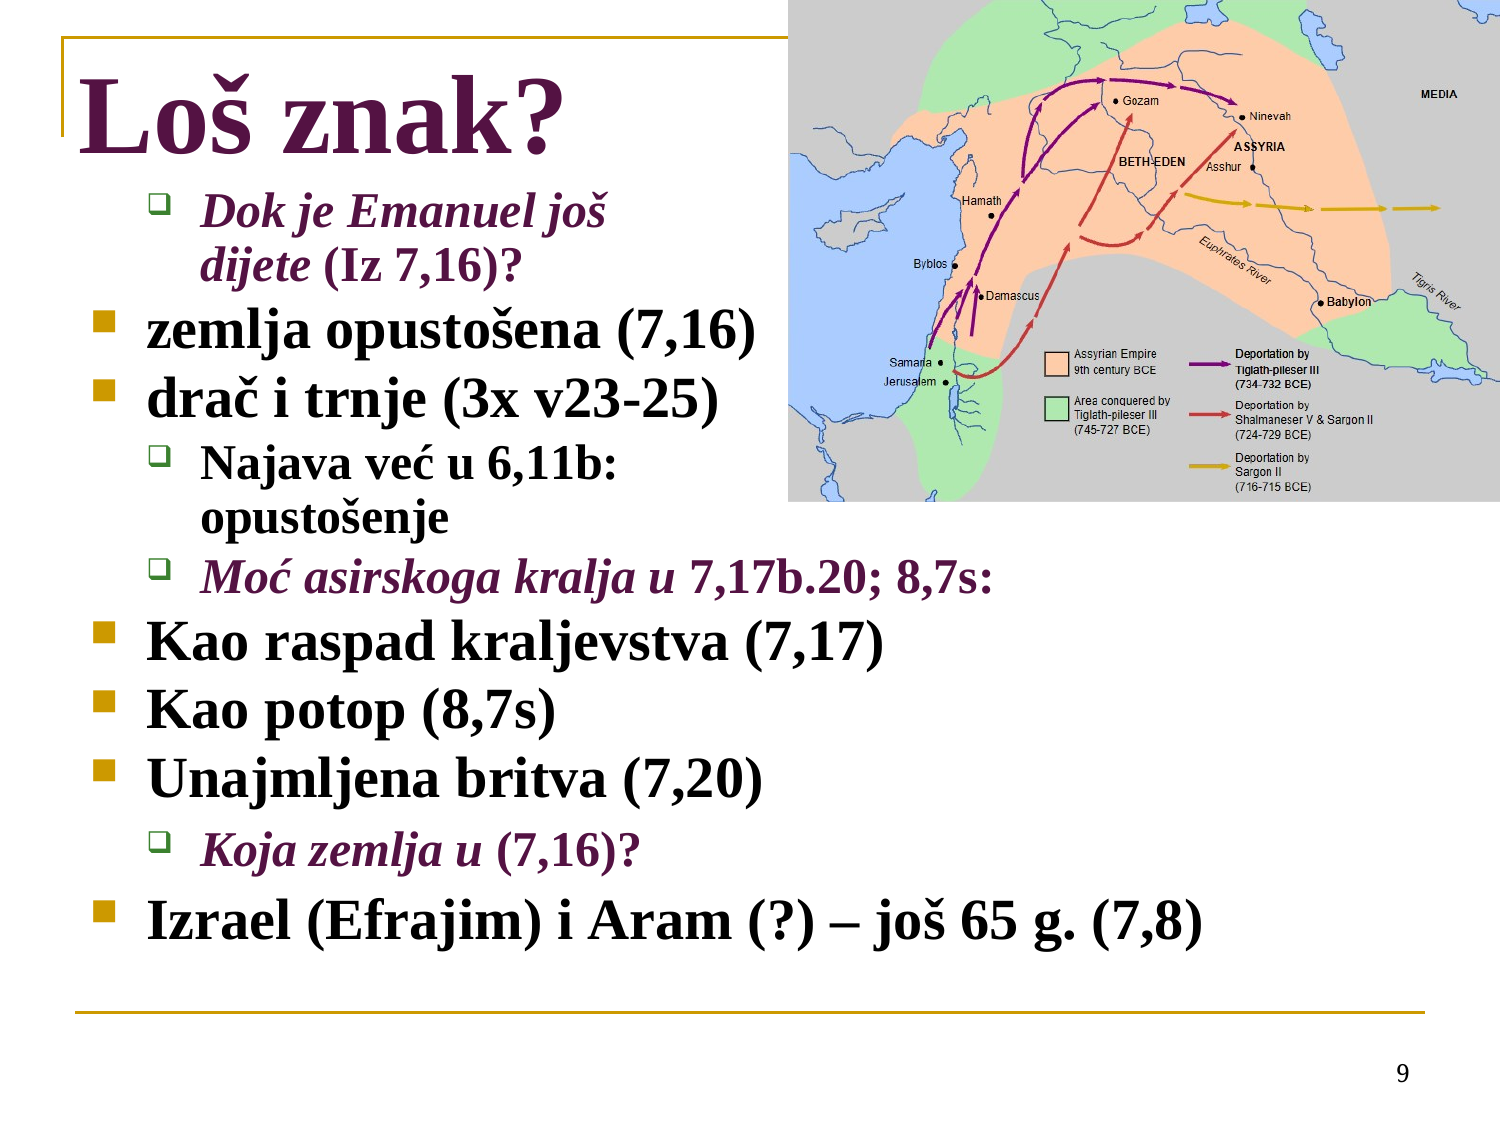

# Loš znak?
Dok je Emanuel još
dijete (Iz 7,16)?
zemlja opustošena (7,16)
drač i trnje (3x v23-25)
Najava već u 6,11b:
opustošenje
Moć asirskoga kralja u 7,17b.20; 8,7s:
Kao raspad kraljevstva (7,17)
Kao potop (8,7s)
Unajmljena britva (7,20)
Koja zemlja u (7,16)?
Izrael (Efrajim) i Aram (?) – još 65 g. (7,8)